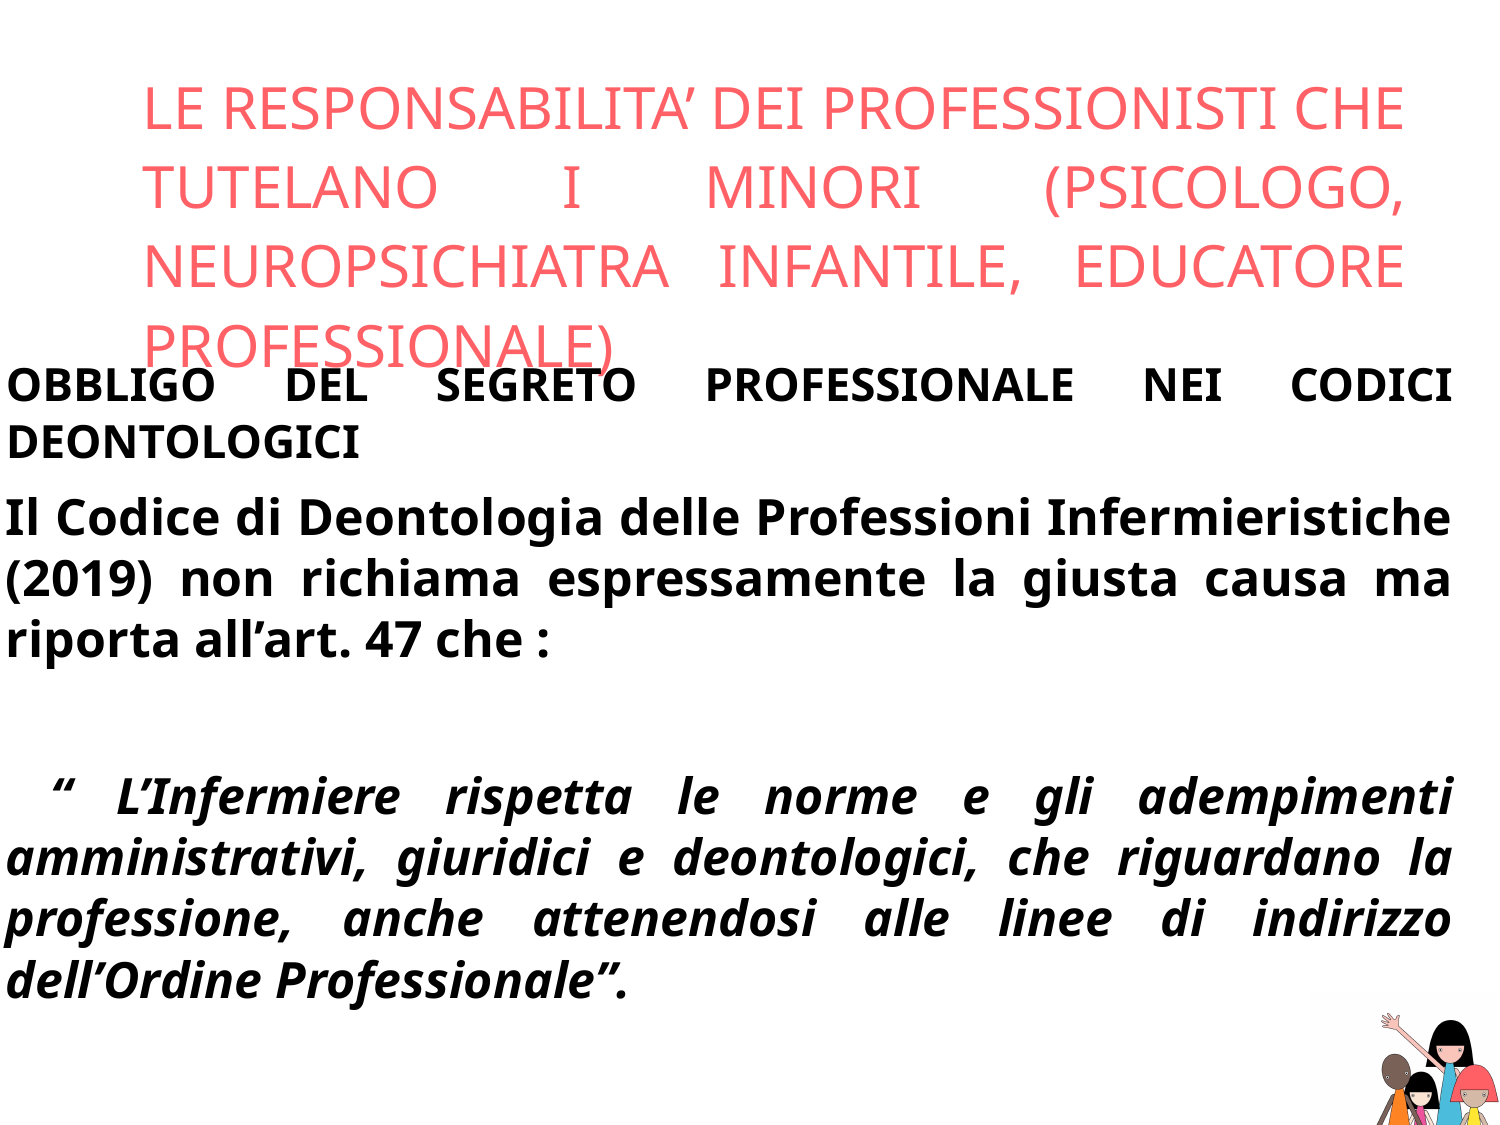

LE RESPONSABILITA’ DEI PROFESSIONISTI CHE TUTELANO I MINORI (PSICOLOGO, NEUROPSICHIATRA INFANTILE, EDUCATORE PROFESSIONALE)
OBBLIGO DEL SEGRETO PROFESSIONALE NEI CODICI DEONTOLOGICI
Il Codice di Deontologia delle Professioni Infermieristiche (2019) non richiama espressamente la giusta causa ma riporta all’art. 47 che :
 “ L’Infermiere rispetta le norme e gli adempimenti amministrativi, giuridici e deontologici, che riguardano la professione, anche attenendosi alle linee di indirizzo dell’Ordine Professionale”.